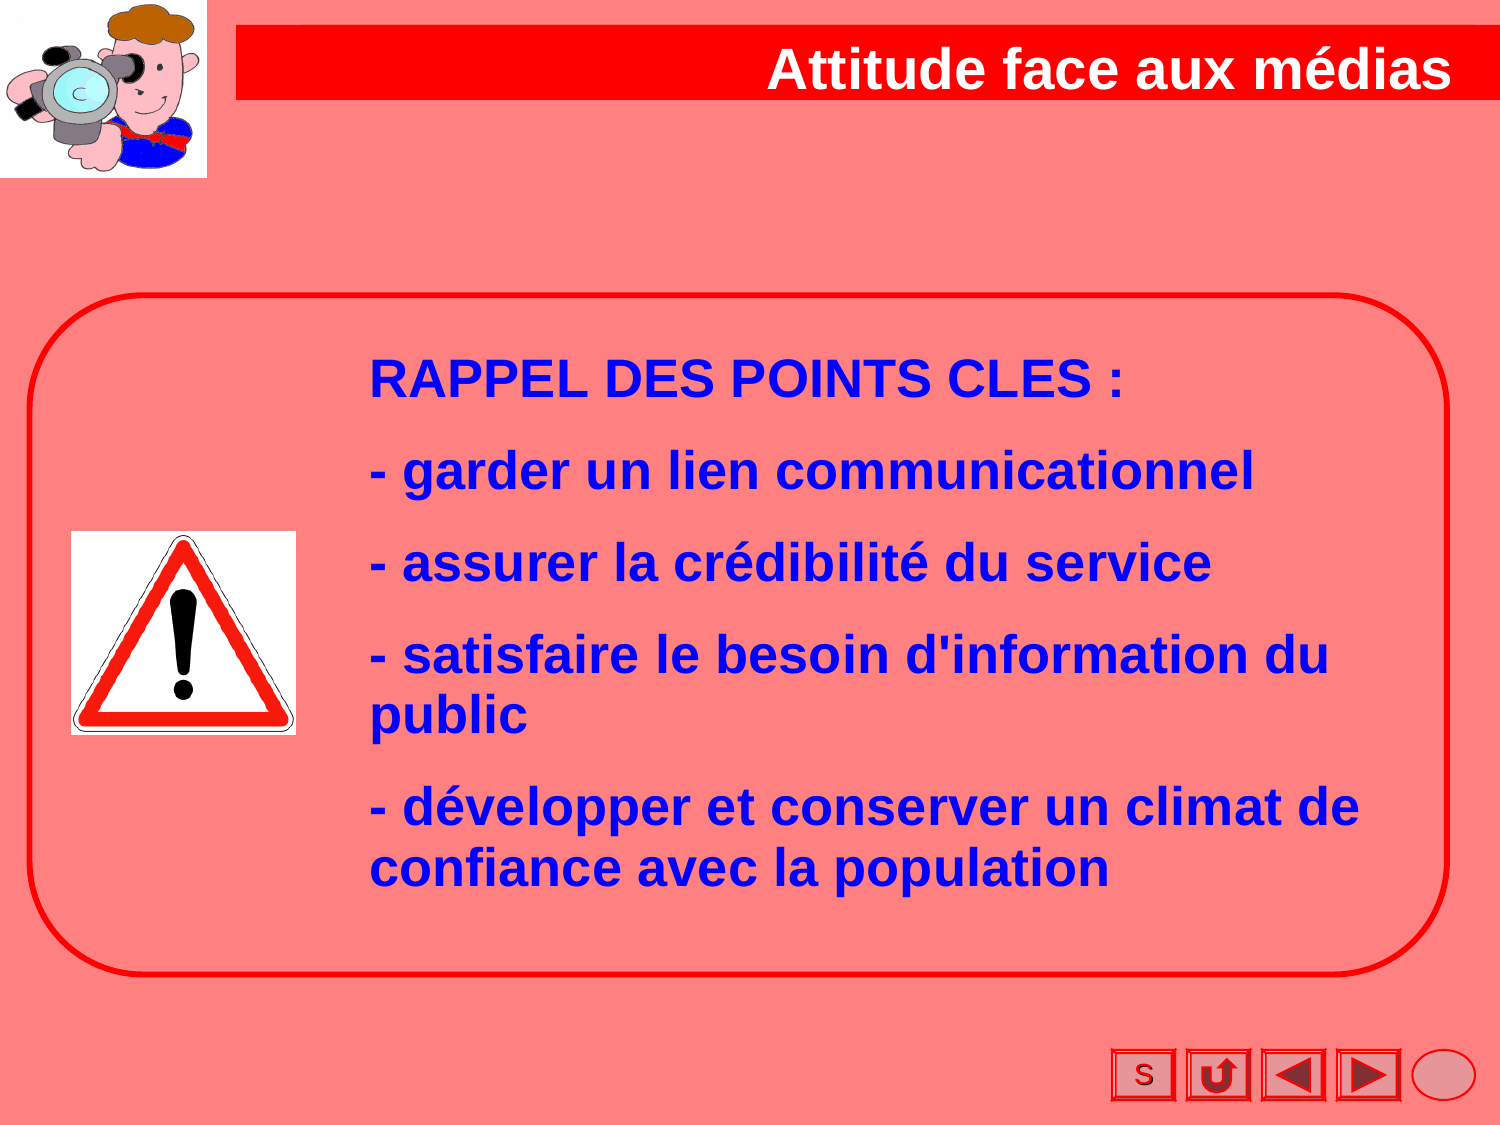

Attitude face aux médias
RAPPEL DES POINTS CLES :
- garder un lien communicationnel
- assurer la crédibilité du service
- satisfaire le besoin d'information du public
- développer et conserver un climat de confiance avec la population